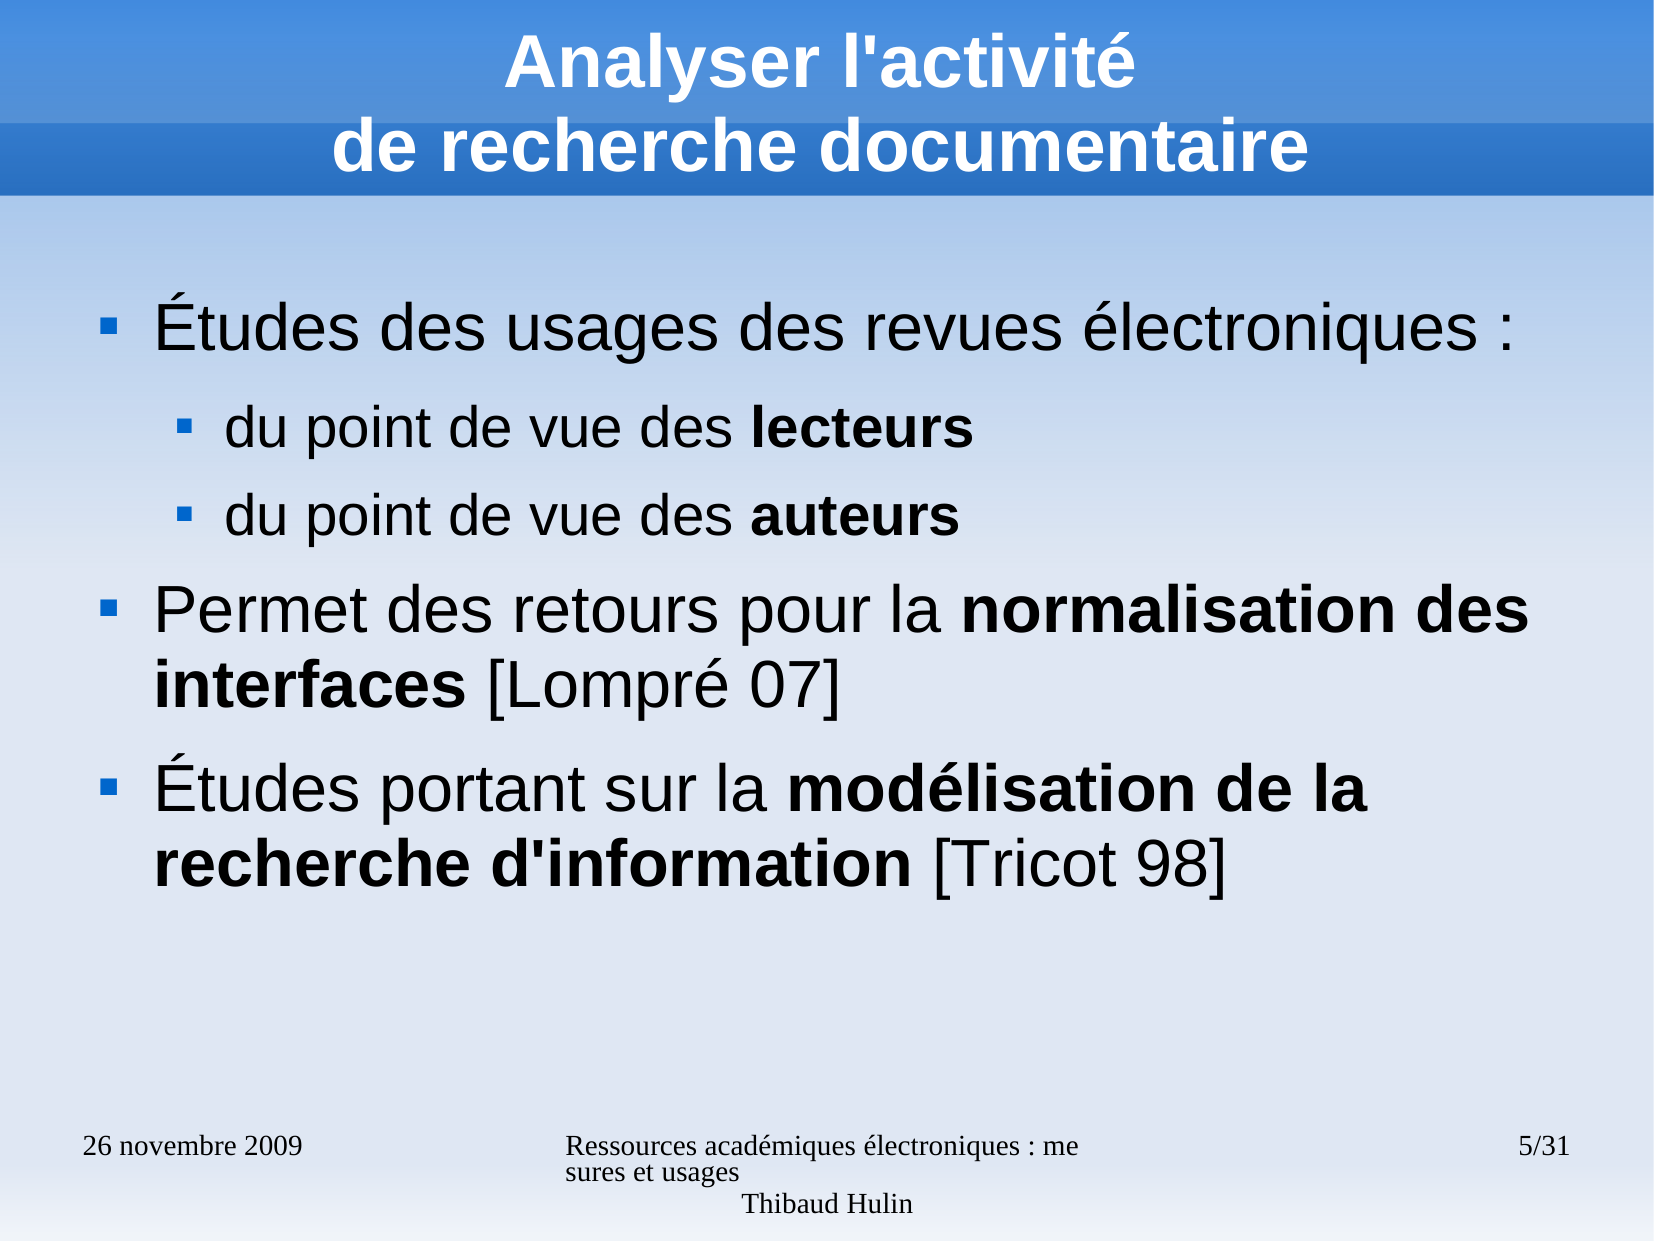

# Analyser l'activité de recherche documentaire
Études des usages des revues électroniques :
du point de vue des lecteurs
du point de vue des auteurs
Permet des retours pour la normalisation des interfaces [Lompré 07]
Études portant sur la modélisation de la recherche d'information [Tricot 98]
26 novembre 2009
Ressources académiques électroniques : mesures et usages
5